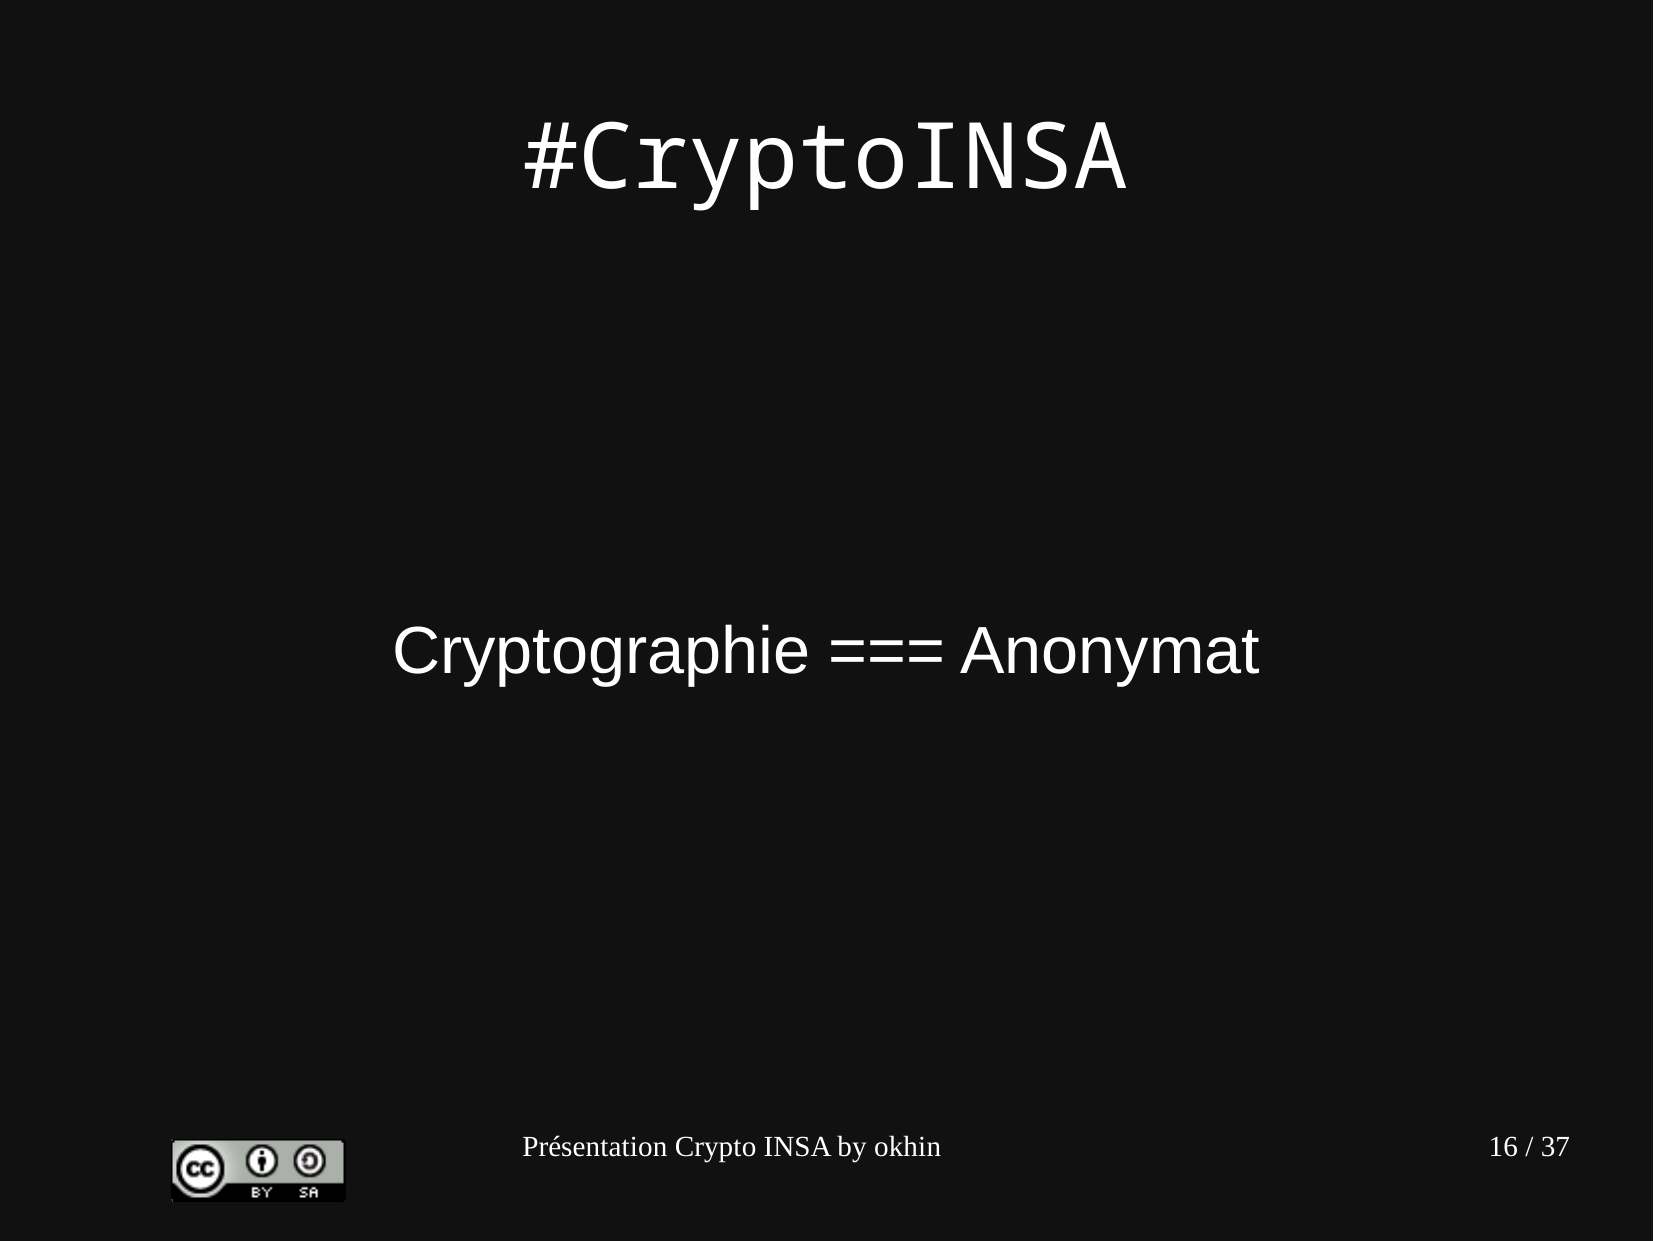

# #CryptoINSA
Cryptographie === Anonymat
Présentation Crypto INSA by okhin
16